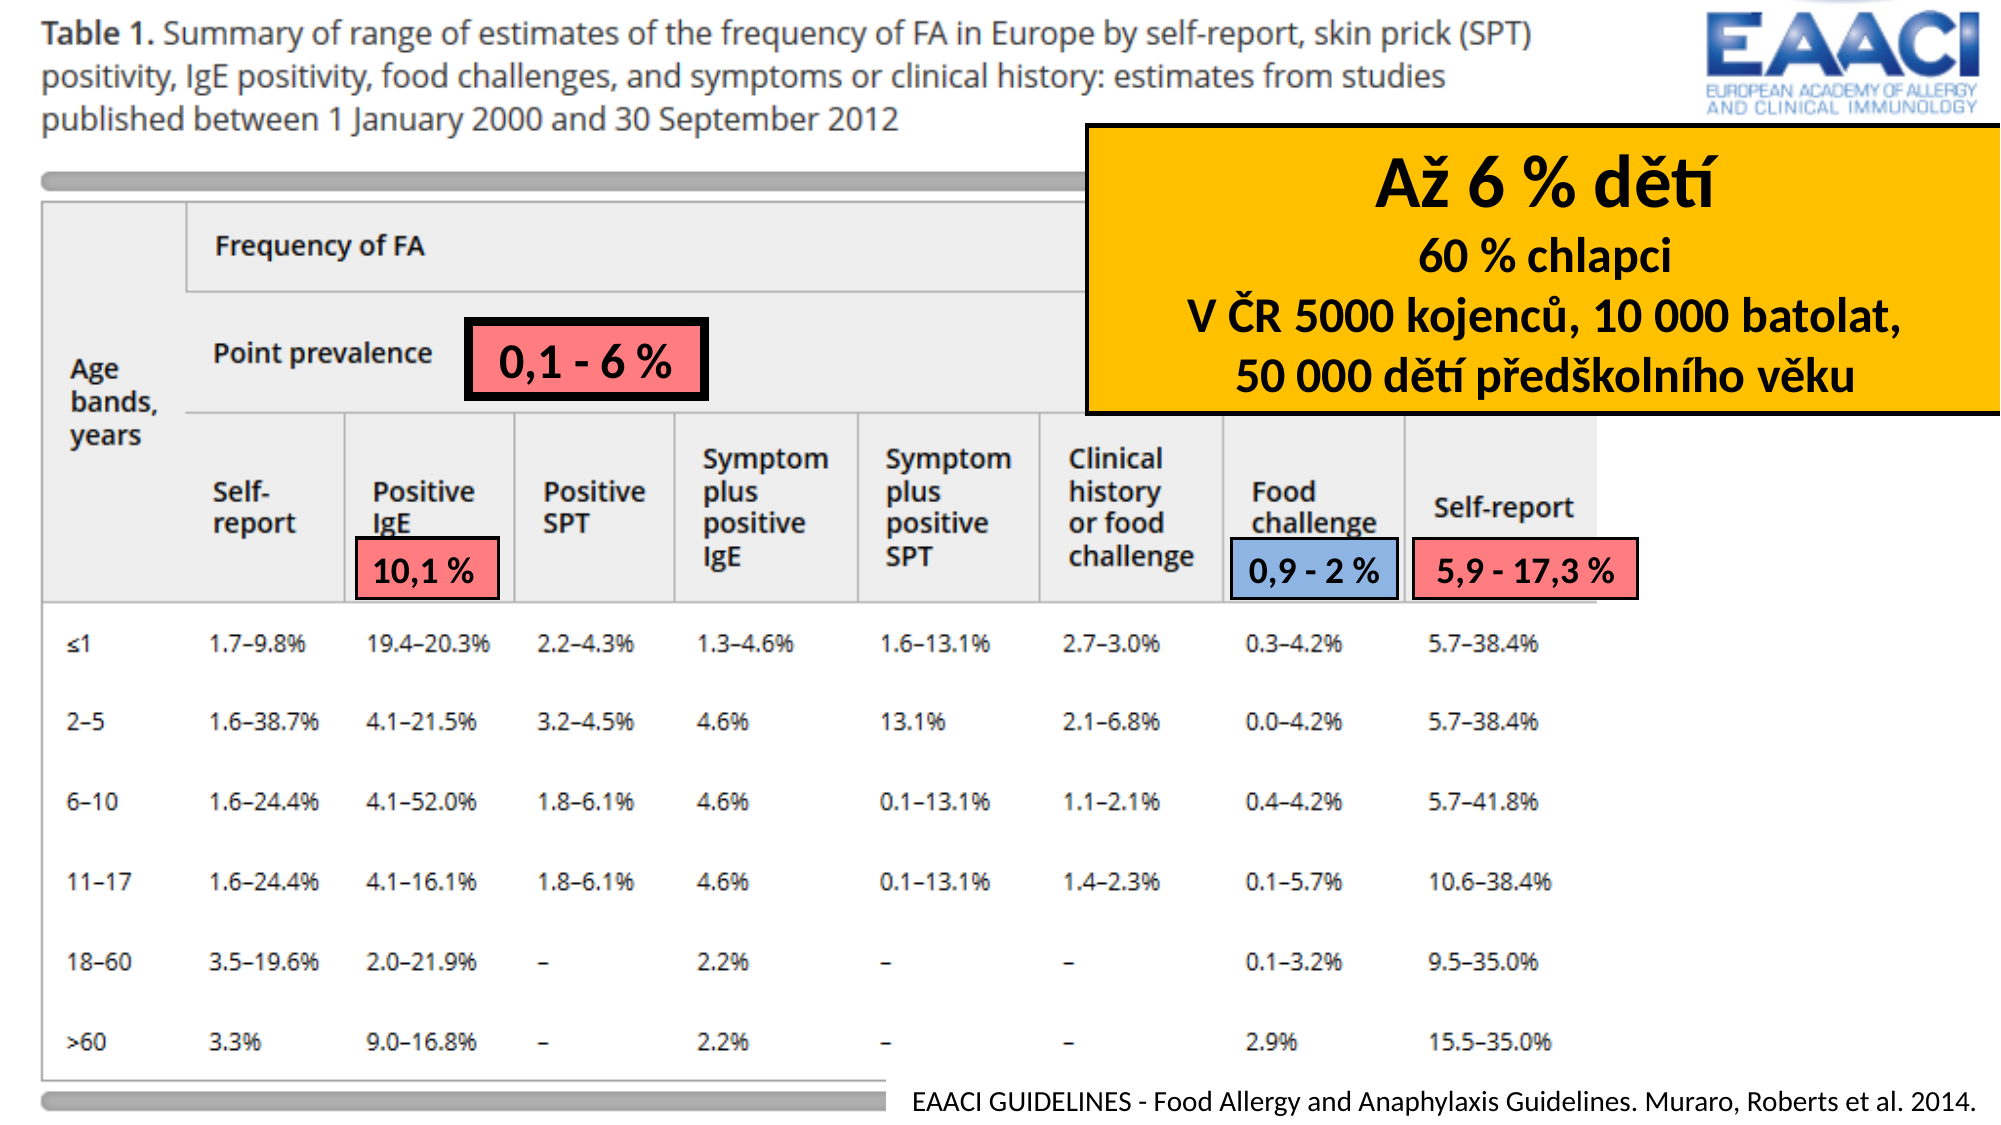

Až 6 % dětí
60 % chlapci
V ČR 5000 kojenců, 10 000 batolat,
50 000 dětí předškolního věku
#
0,1 - 6 %
10,1 %
0,9 - 2 %
5,9 - 17,3 %
EAACI GUIDELINES - Food Allergy and Anaphylaxis Guidelines. Muraro, Roberts et al. 2014.